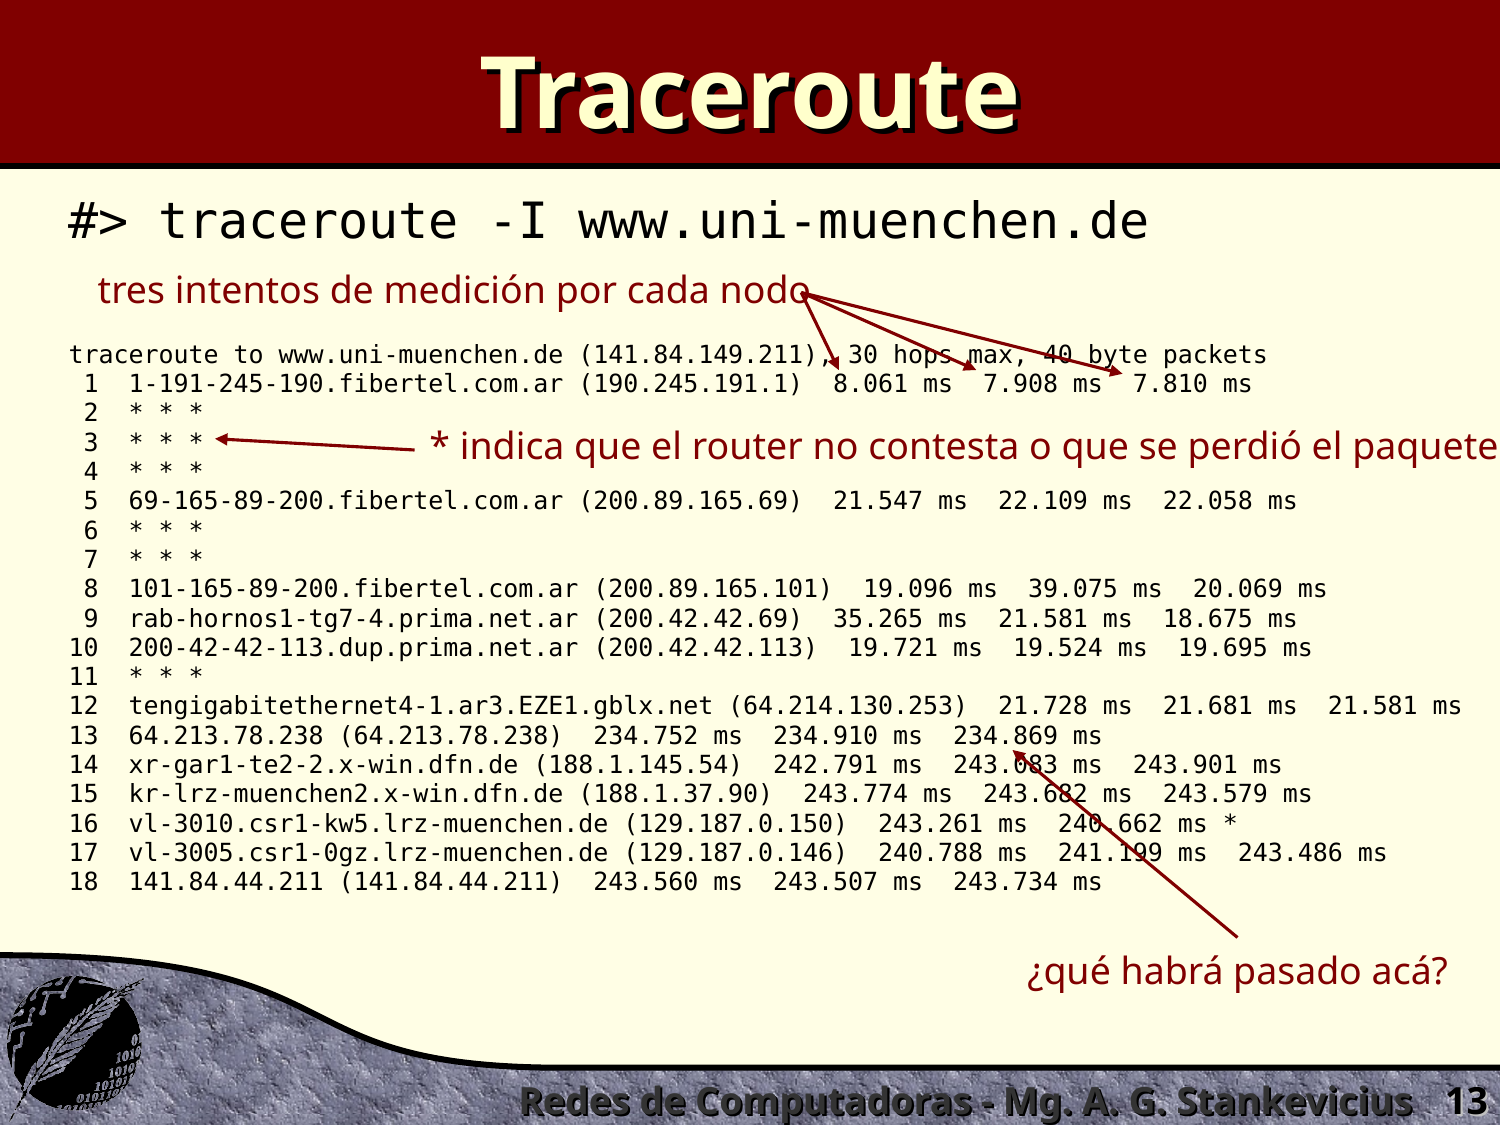

# Traceroute
#> traceroute -I www.uni-muenchen.de
traceroute to www.uni-muenchen.de (141.84.149.211), 30 hops max, 40 byte packets
 1 1-191-245-190.fibertel.com.ar (190.245.191.1) 8.061 ms 7.908 ms 7.810 ms
 2 * * *
 3 * * *
 4 * * *
 5 69-165-89-200.fibertel.com.ar (200.89.165.69) 21.547 ms 22.109 ms 22.058 ms
 6 * * *
 7 * * *
 8 101-165-89-200.fibertel.com.ar (200.89.165.101) 19.096 ms 39.075 ms 20.069 ms
 9 rab-hornos1-tg7-4.prima.net.ar (200.42.42.69) 35.265 ms 21.581 ms 18.675 ms
10 200-42-42-113.dup.prima.net.ar (200.42.42.113) 19.721 ms 19.524 ms 19.695 ms
11 * * *
12 tengigabitethernet4-1.ar3.EZE1.gblx.net (64.214.130.253) 21.728 ms 21.681 ms 21.581 ms
13 64.213.78.238 (64.213.78.238) 234.752 ms 234.910 ms 234.869 ms
14 xr-gar1-te2-2.x-win.dfn.de (188.1.145.54) 242.791 ms 243.083 ms 243.901 ms
15 kr-lrz-muenchen2.x-win.dfn.de (188.1.37.90) 243.774 ms 243.682 ms 243.579 ms
16 vl-3010.csr1-kw5.lrz-muenchen.de (129.187.0.150) 243.261 ms 240.662 ms *
17 vl-3005.csr1-0gz.lrz-muenchen.de (129.187.0.146) 240.788 ms 241.199 ms 243.486 ms
18 141.84.44.211 (141.84.44.211) 243.560 ms 243.507 ms 243.734 ms
tres intentos de medición por cada nodo
* indica que el router no contesta o que se perdió el paquete
¿qué habrá pasado acá?
13